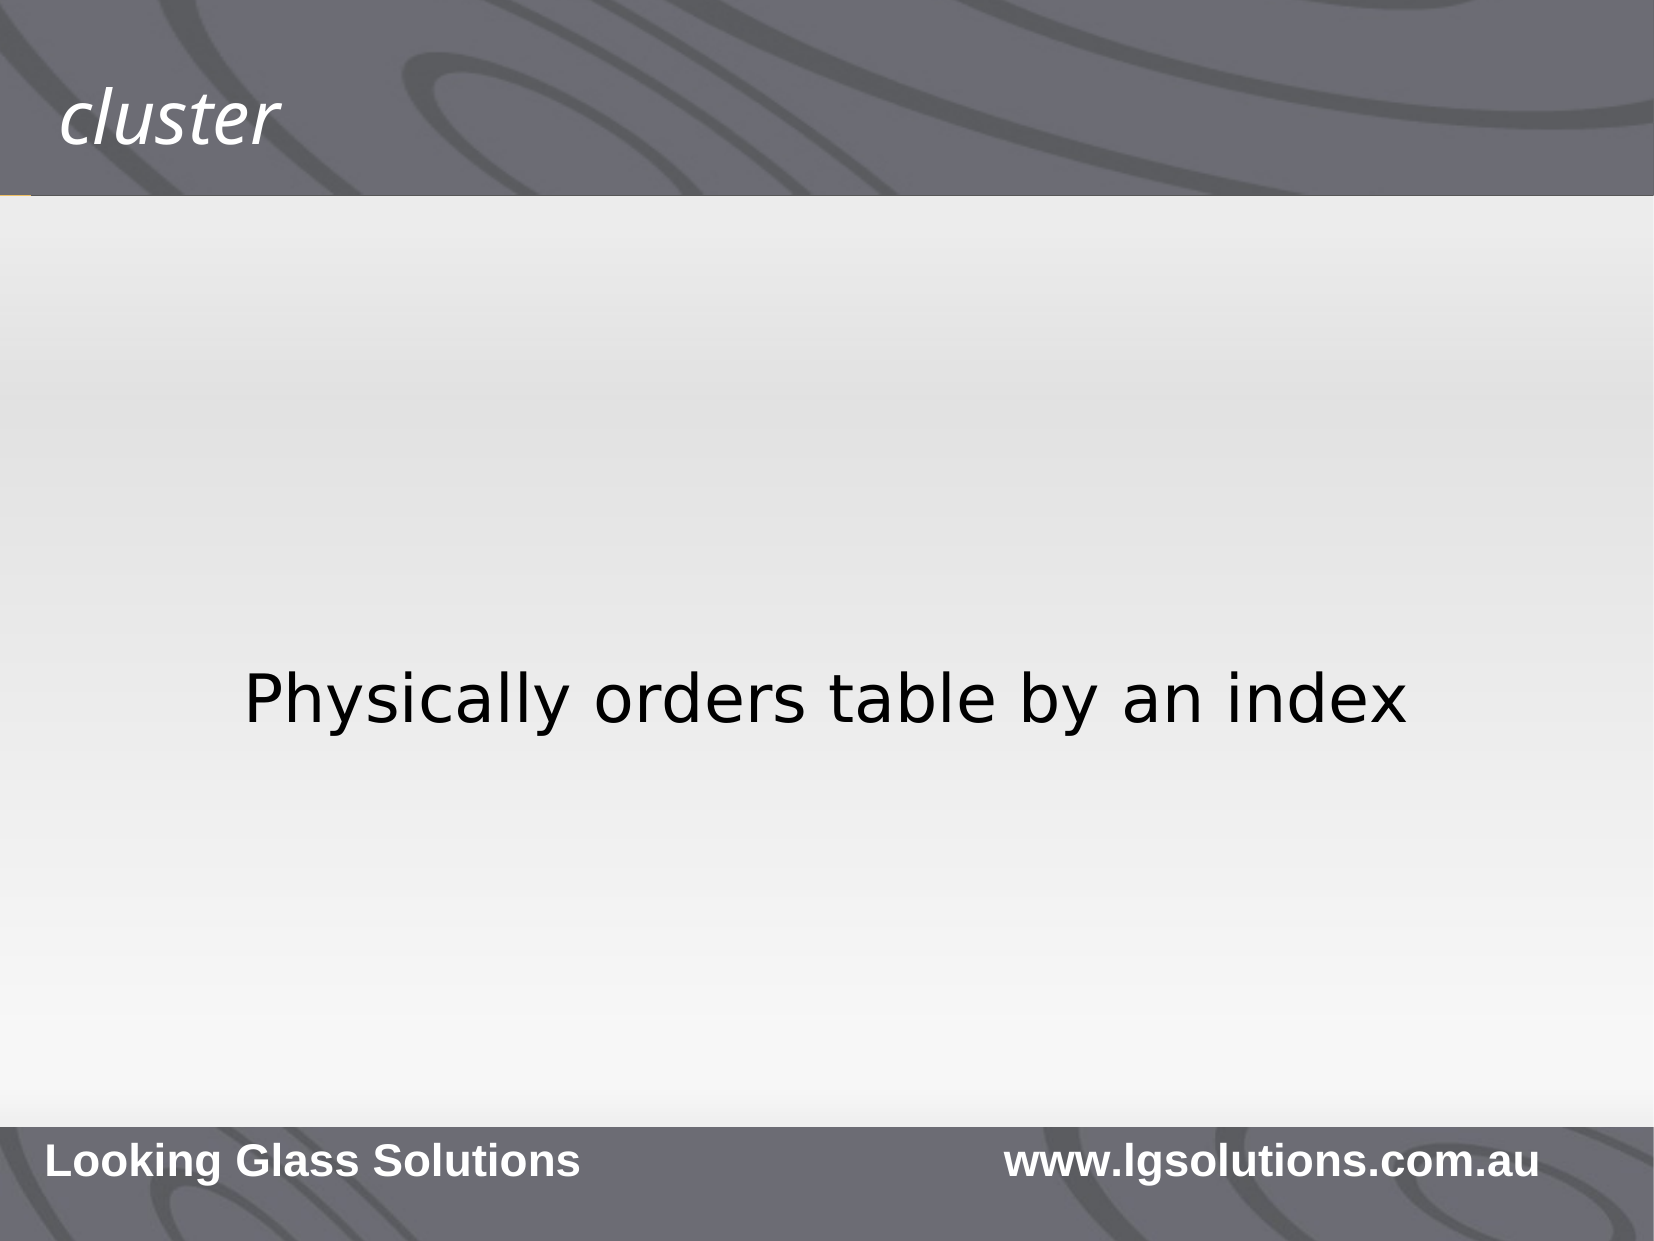

# cluster
Physically orders table by an index